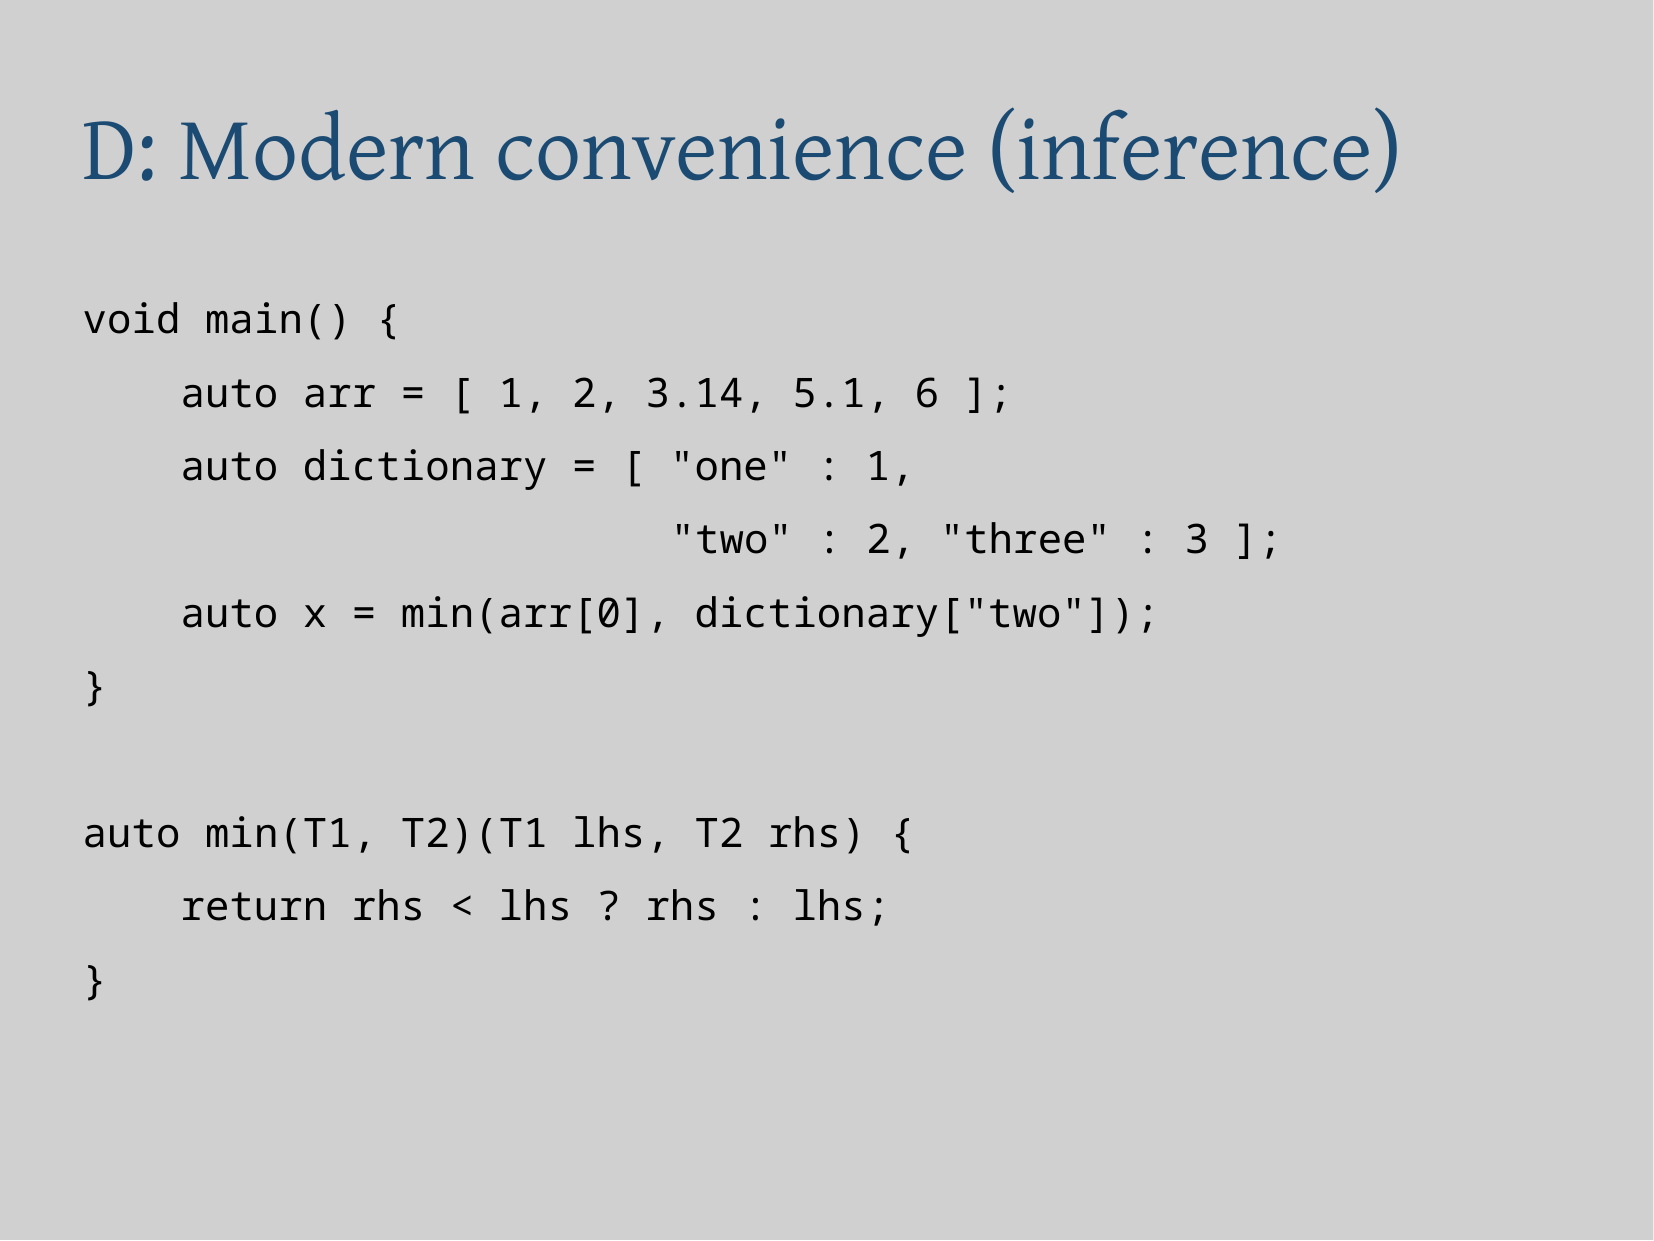

# D: Modern convenience (inference)
void main() {
 auto arr = [ 1, 2, 3.14, 5.1, 6 ];
 auto dictionary = [ "one" : 1,
 "two" : 2, "three" : 3 ];
 auto x = min(arr[0], dictionary["two"]);
}
auto min(T1, T2)(T1 lhs, T2 rhs) {
 return rhs < lhs ? rhs : lhs;
}